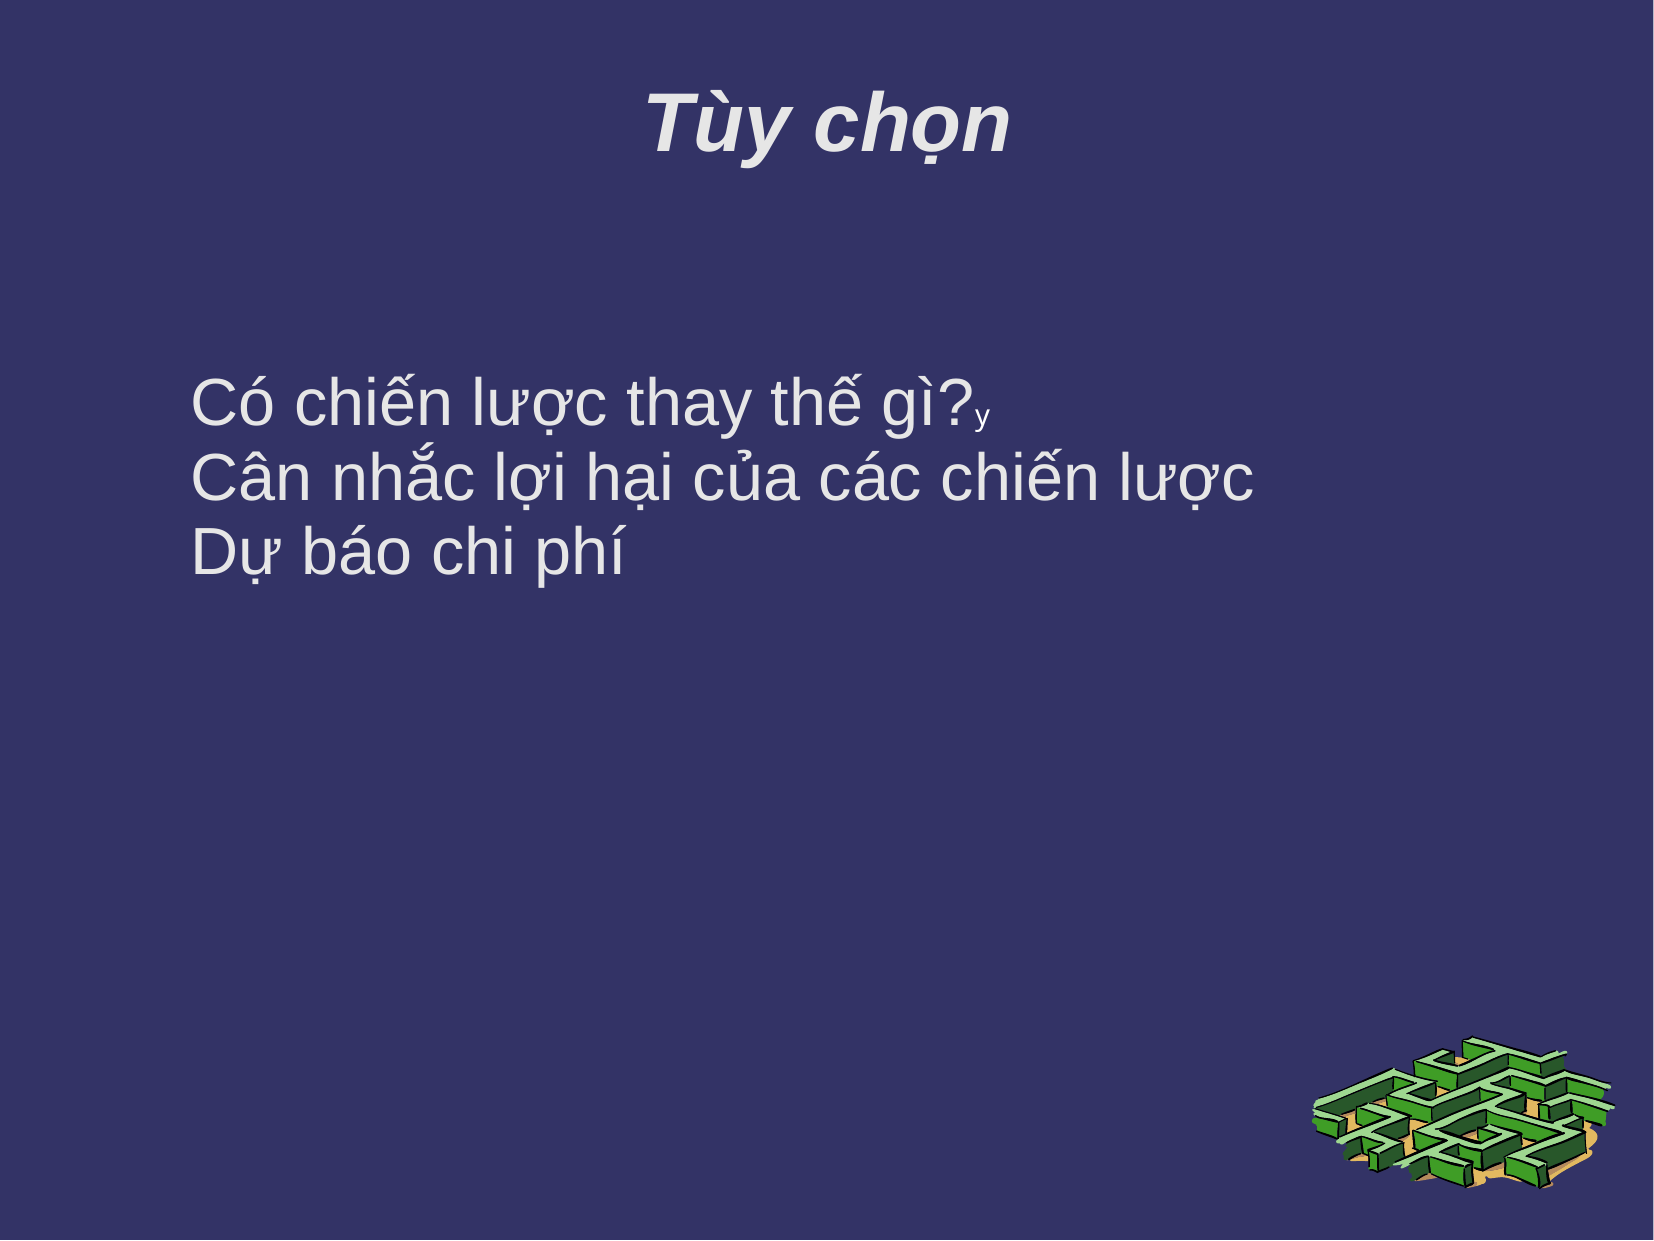

# Tùy chọn
Có chiến lược thay thế gì?y
Cân nhắc lợi hại của các chiến lược
Dự báo chi phí